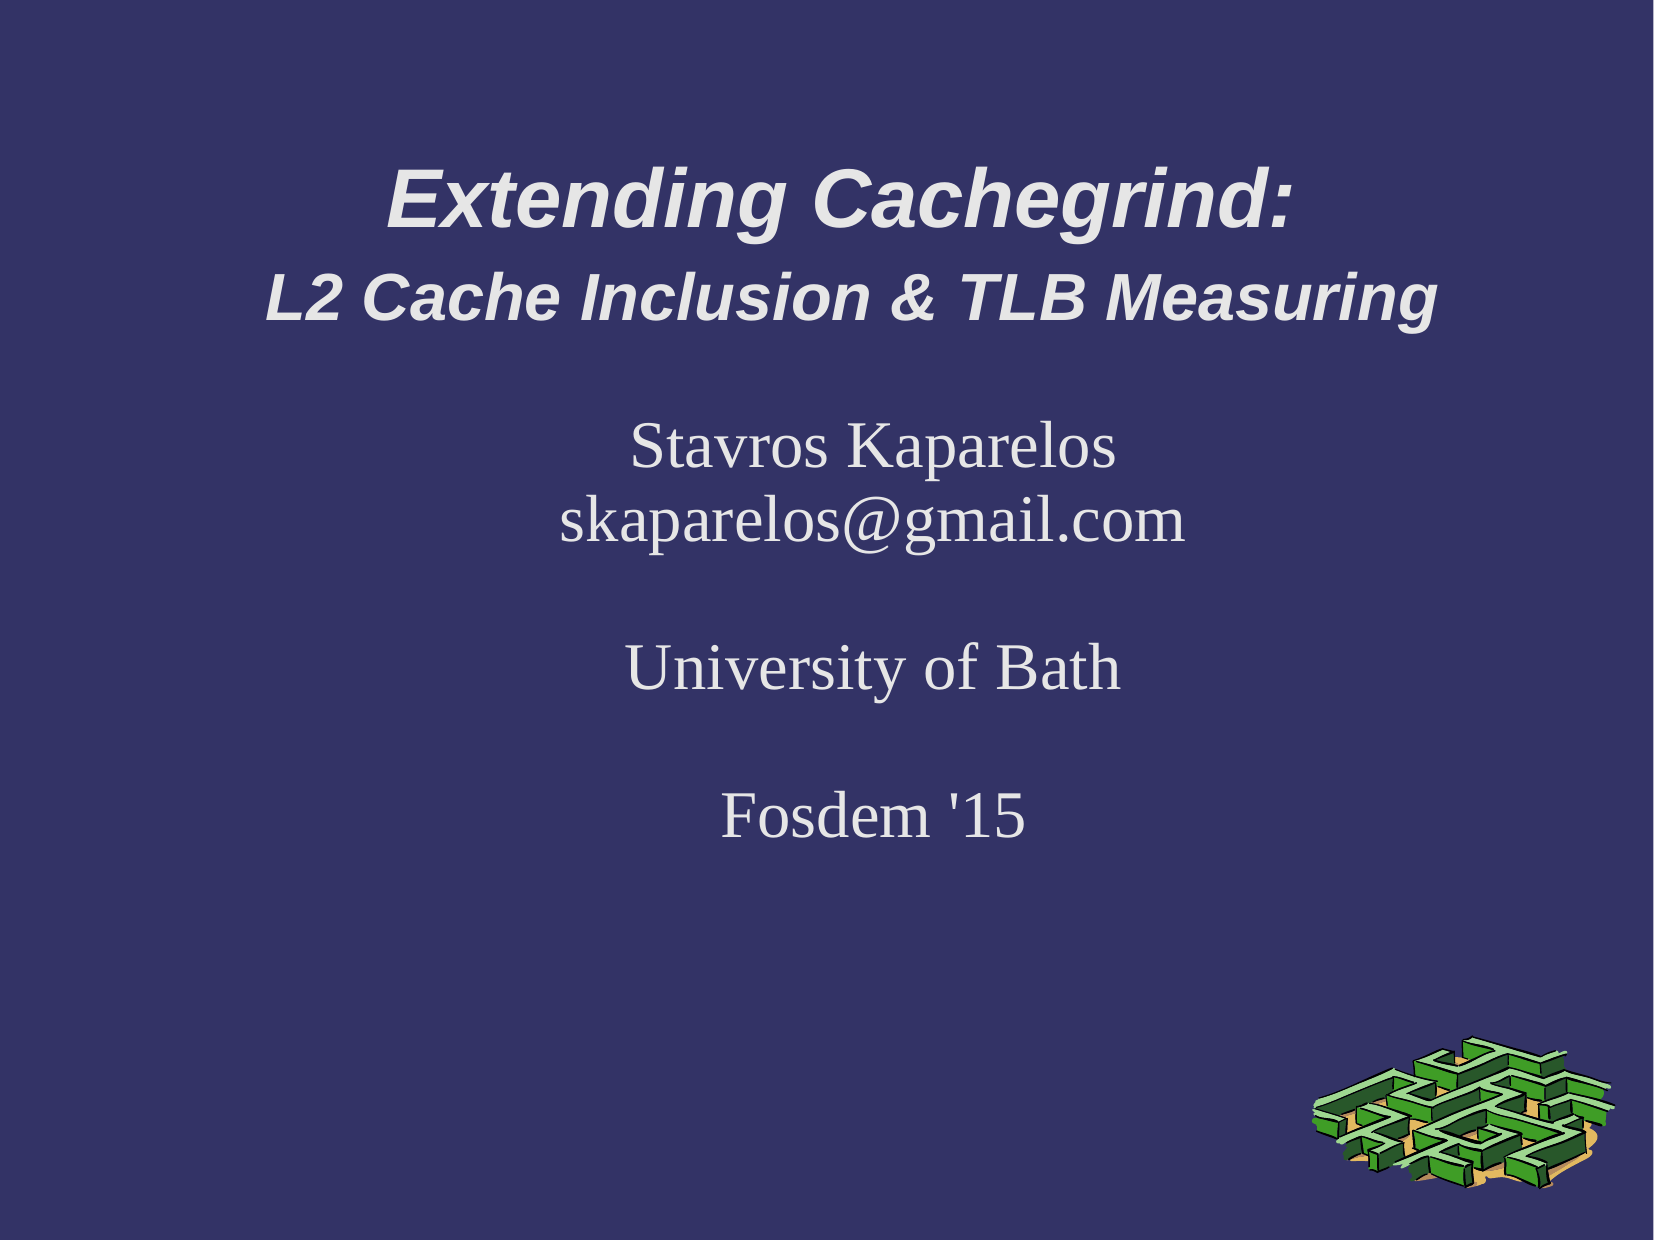

# Extending Cachegrind: L2 Cache Inclusion & TLB Measuring
Stavros Kaparelos
skaparelos@gmail.com
University of Bath
Fosdem '15